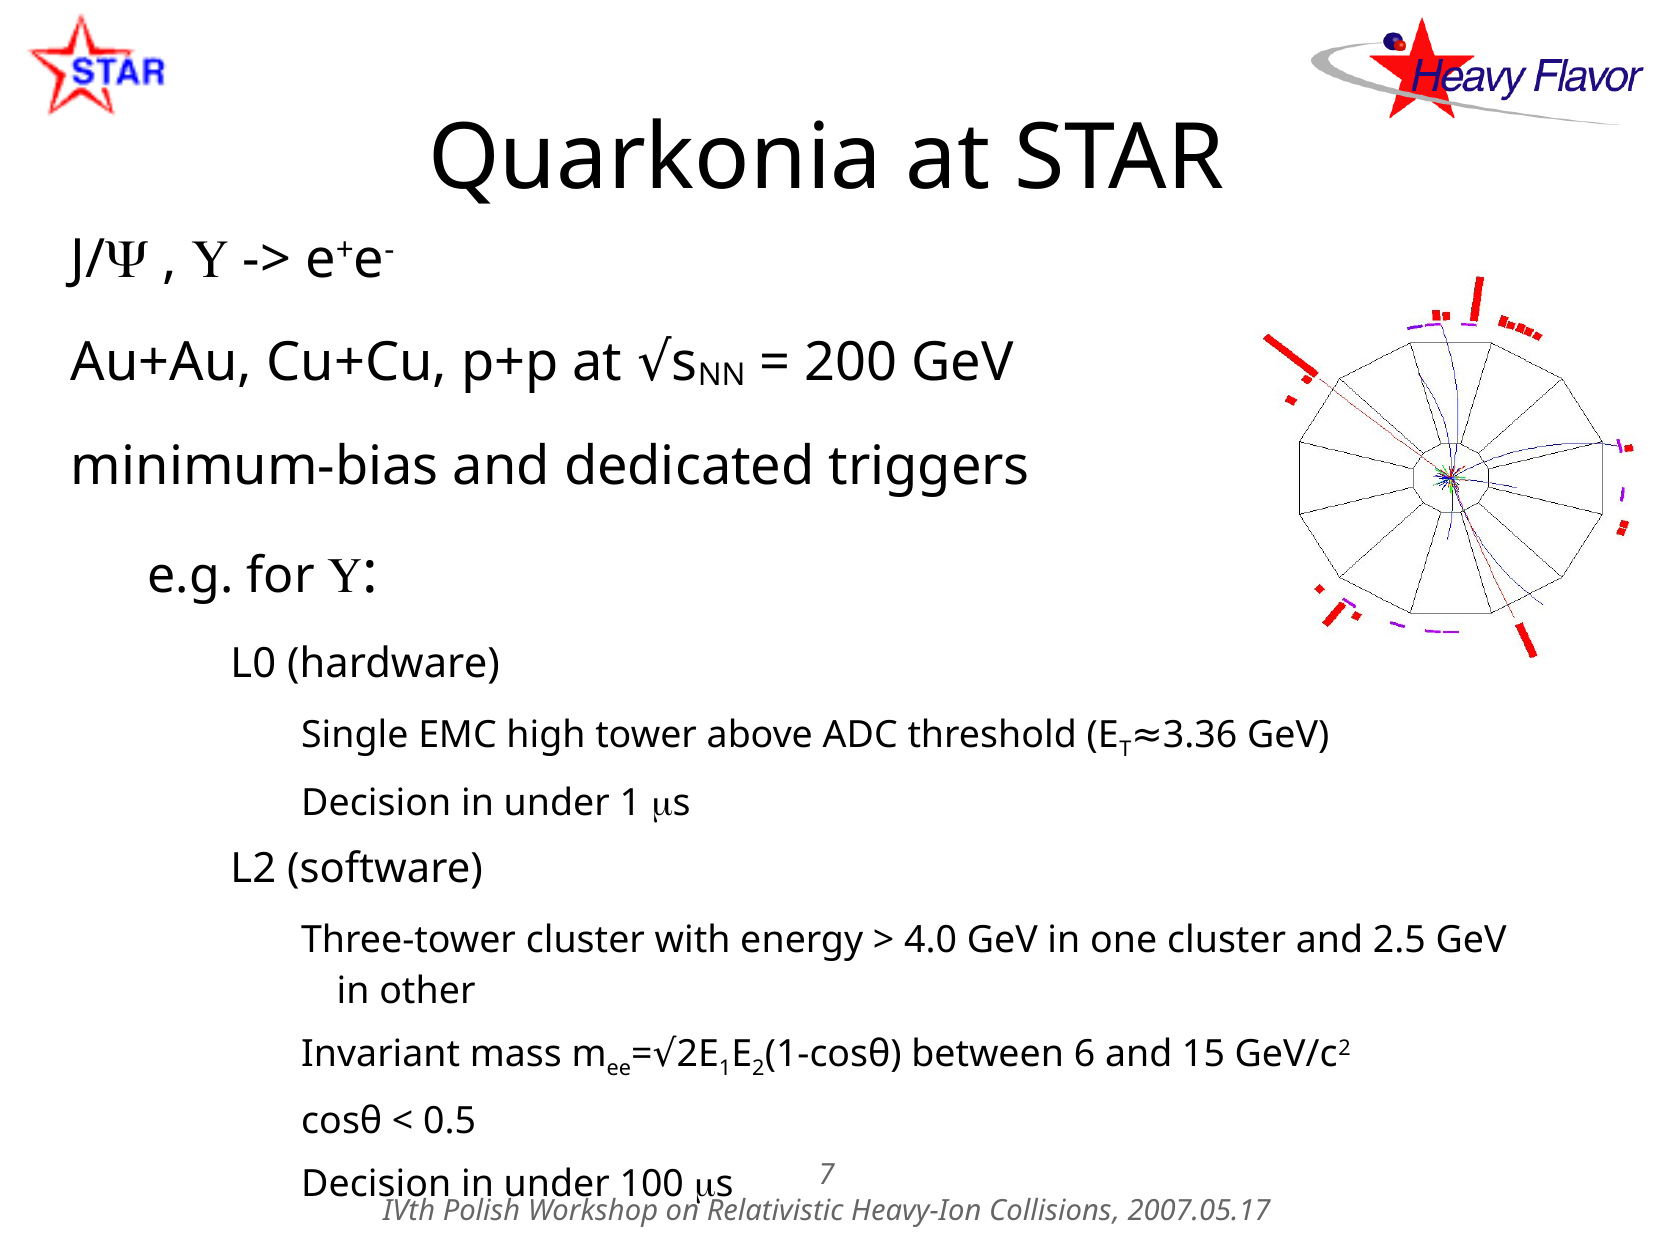

# Quarkonia at STAR
J/Y , U -> e+e-
Au+Au, Cu+Cu, p+p at √sNN = 200 GeV
minimum-bias and dedicated triggers
e.g. for U:
L0 (hardware)
Single EMC high tower above ADC threshold (ET≈3.36 GeV)
Decision in under 1 s
L2 (software)
Three-tower cluster with energy > 4.0 GeV in one cluster and 2.5 GeV in other
Invariant mass mee=√2E1E2(1-cosθ) between 6 and 15 GeV/c2
cosθ < 0.5
Decision in under 100 s
7
2007.05.17